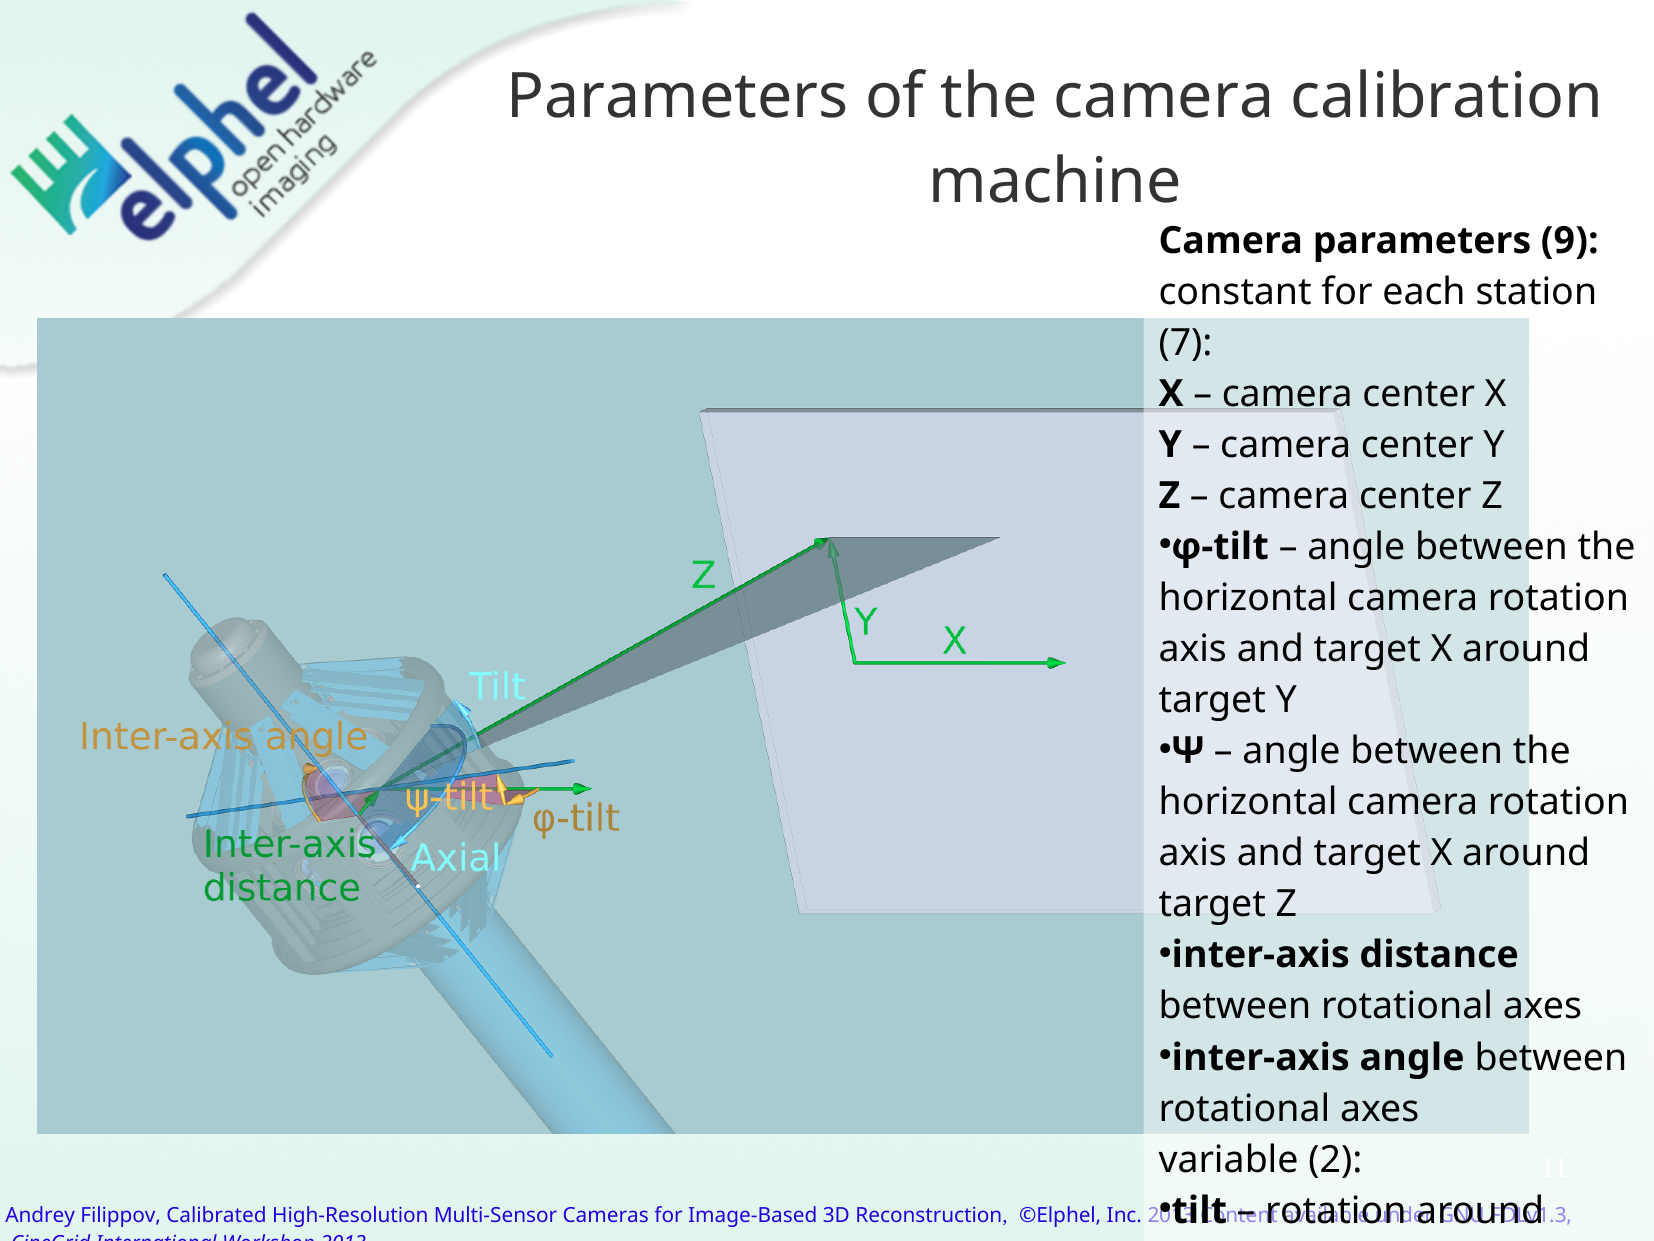

# Parameters of the camera calibration machine
Camera parameters (9):
constant for each station (7):
X – camera center X
Y – camera center Y
Z – camera center Z
φ-tilt – angle between the horizontal camera rotation axis and target X around target Y
Ψ – angle between the horizontal camera rotation axis and target X around target Z
inter-axis distance between rotational axes
inter-axis angle between rotational axes
variable (2):
tilt – rotation around horizontal axis
axial – rotation around camera axis